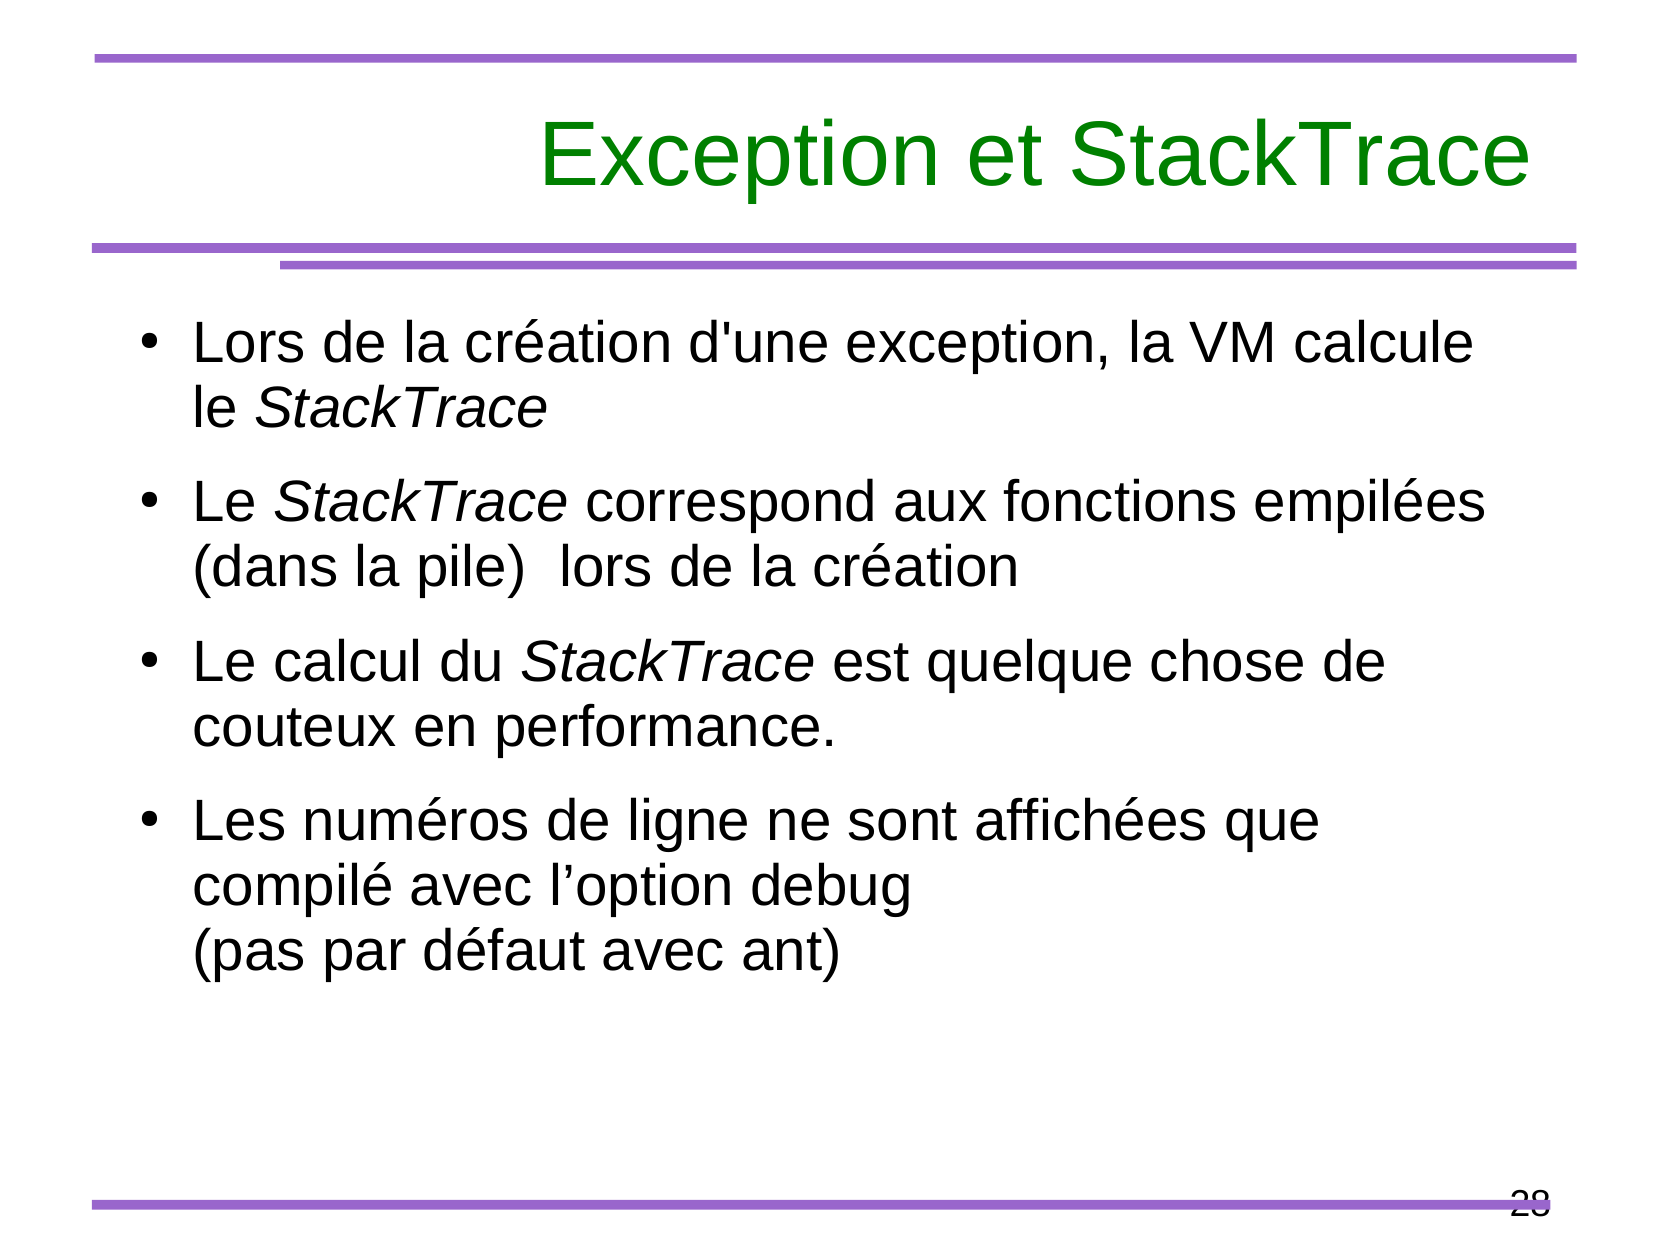

# Exception et StackTrace
Lors de la création d'une exception, la VM calcule le StackTrace
Le StackTrace correspond aux fonctions empilées (dans la pile) lors de la création
Le calcul du StackTrace est quelque chose de couteux en performance.
Les numéros de ligne ne sont affichées que compilé avec l’option debug
(pas par défaut avec ant)